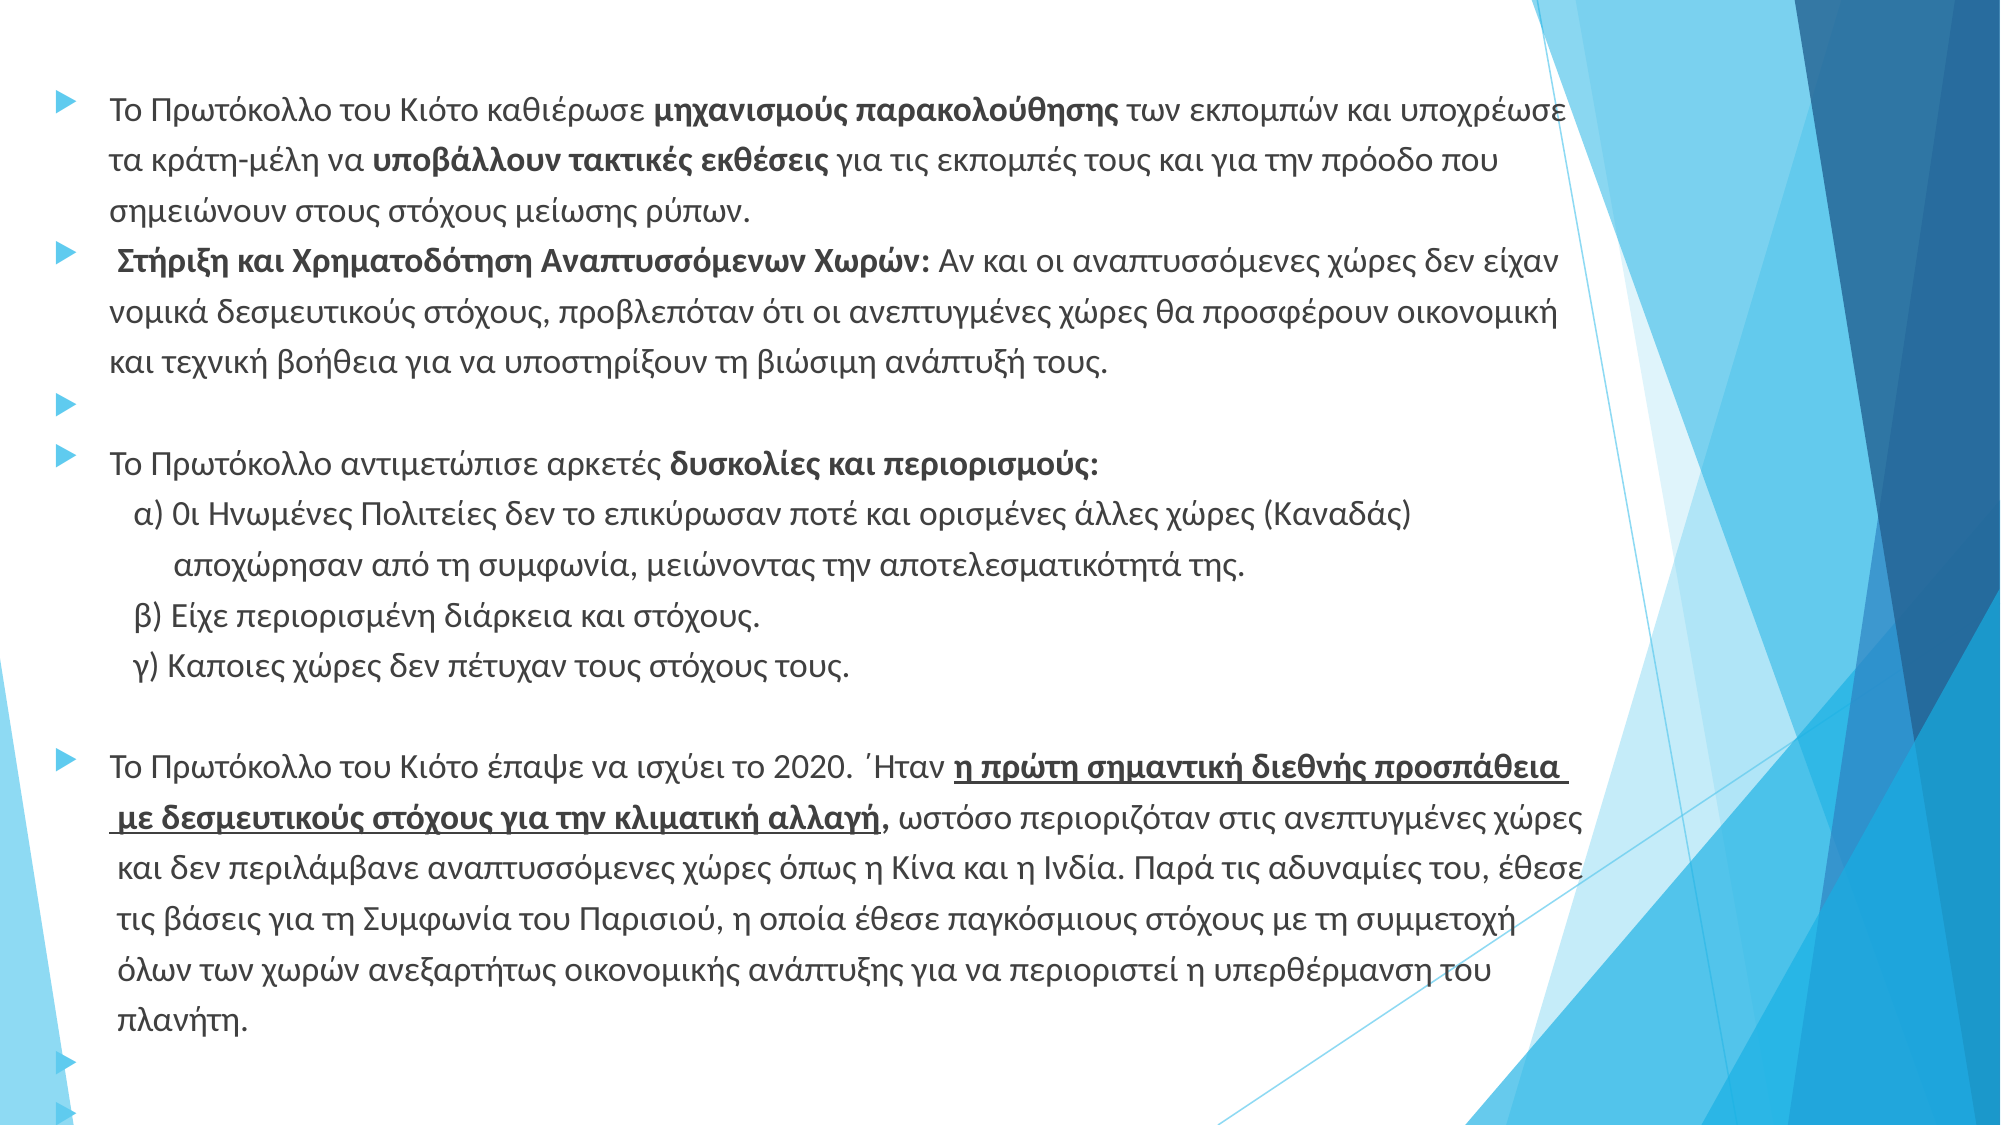

#
Το Πρωτόκολλο του Κιότο καθιέρωσε μηχανισμούς παρακολούθησης των εκπομπών και υποχρέωσε
 τα κράτη-μέλη να υποβάλλουν τακτικές εκθέσεις για τις εκπομπές τους και για την πρόοδο που
 σημειώνουν στους στόχους μείωσης ρύπων.
 Στήριξη και Χρηματοδότηση Αναπτυσσόμενων Χωρών: Αν και οι αναπτυσσόμενες χώρες δεν είχαν
 νομικά δεσμευτικούς στόχους, προβλεπόταν ότι οι ανεπτυγμένες χώρες θα προσφέρουν οικονομική
 και τεχνική βοήθεια για να υποστηρίξουν τη βιώσιμη ανάπτυξή τους.
Το Πρωτόκολλο αντιμετώπισε αρκετές δυσκολίες και περιορισμούς:
 α) 0ι Ηνωμένες Πολιτείες δεν το επικύρωσαν ποτέ και ορισμένες άλλες χώρες (Καναδάς)
 αποχώρησαν από τη συμφωνία, μειώνοντας την αποτελεσματικότητά της.
 β) Είχε περιορισμένη διάρκεια και στόχους.
 γ) Καποιες χώρες δεν πέτυχαν τους στόχους τους.
Το Πρωτόκολλο του Κιότο έπαψε να ισχύει το 2020. ΄Ηταν η πρώτη σημαντική διεθνής προσπάθεια
 με δεσμευτικούς στόχους για την κλιματική αλλαγή, ωστόσο περιοριζόταν στις ανεπτυγμένες χώρες
 και δεν περιλάμβανε αναπτυσσόμενες χώρες όπως η Κίνα και η Ινδία. Παρά τις αδυναμίες του, έθεσε
 τις βάσεις για τη Συμφωνία του Παρισιού, η οποία έθεσε παγκόσμιους στόχους με τη συμμετοχή
 όλων των χωρών ανεξαρτήτως οικονομικής ανάπτυξης για να περιοριστεί η υπερθέρμανση του
 πλανήτη.